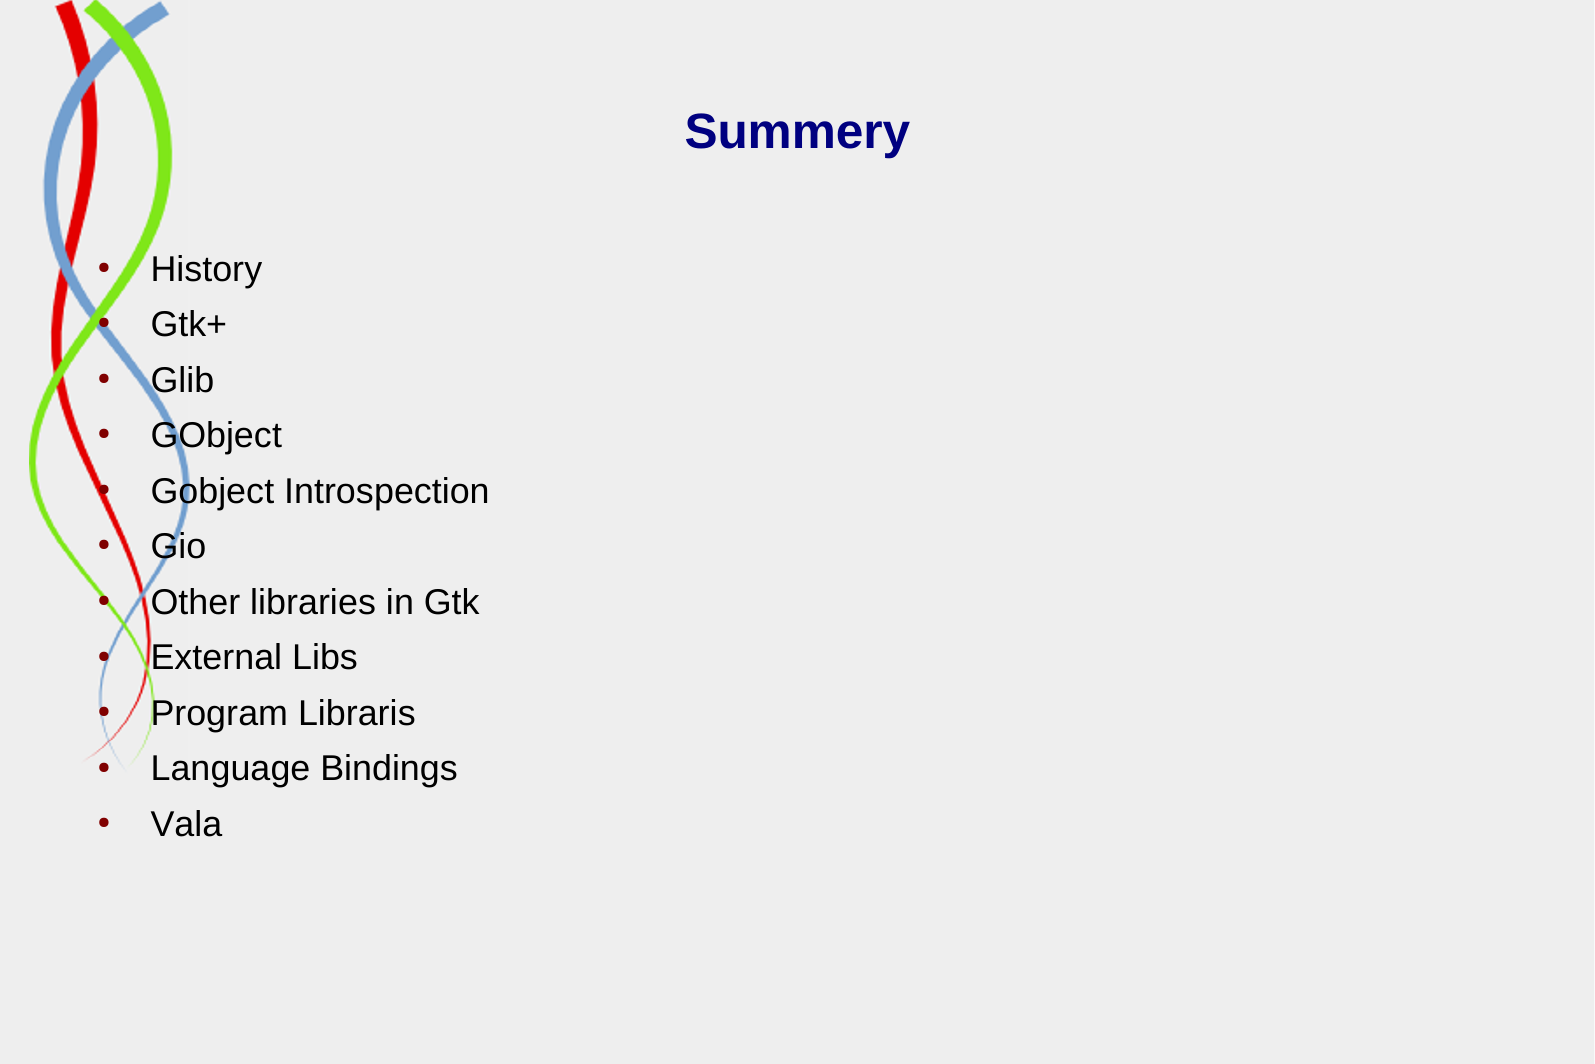

# Summery
History
Gtk+
Glib
GObject
Gobject Introspection
Gio
Other libraries in Gtk
External Libs
Program Libraris
Language Bindings
Vala